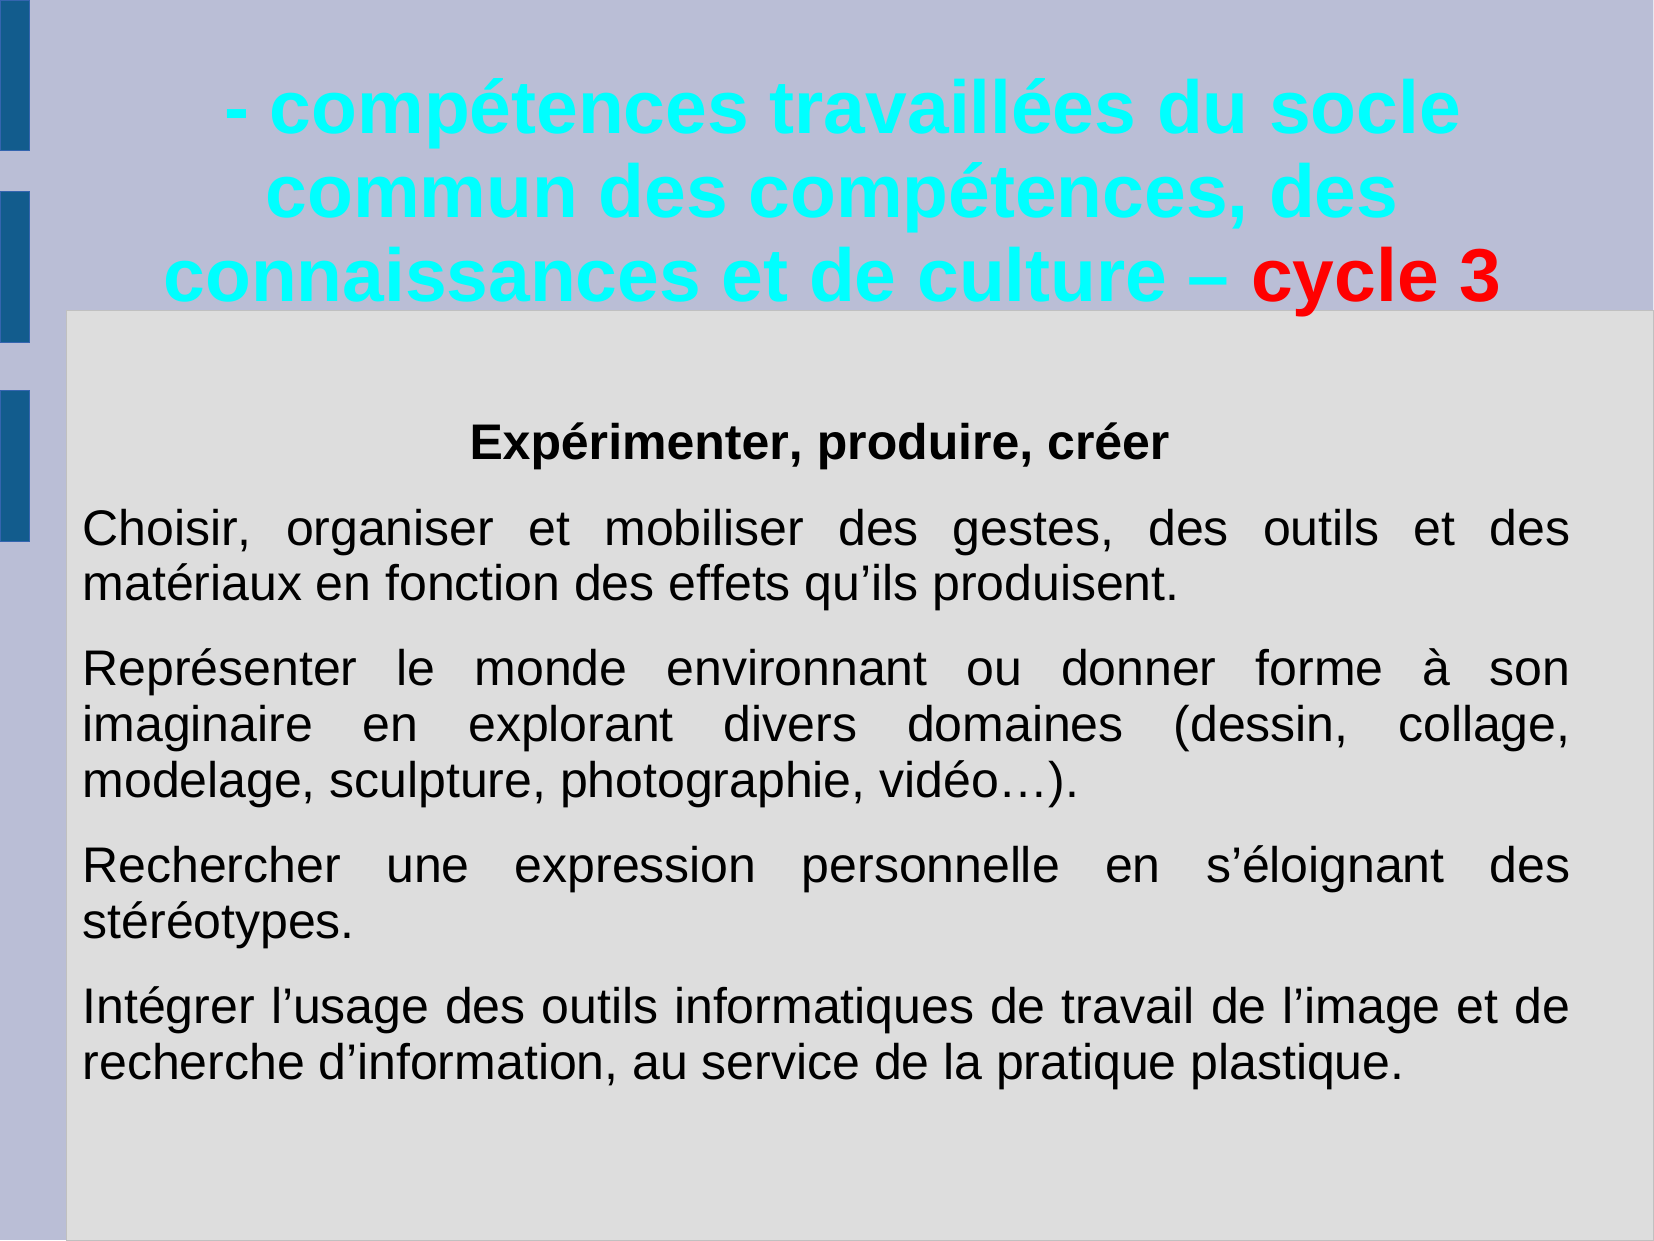

# - compétences travaillées du socle commun des compétences, des connaissances et de culture – cycle 3
Expérimenter, produire, créer
Choisir, organiser et mobiliser des gestes, des outils et des matériaux en fonction des effets qu’ils produisent.
Représenter le monde environnant ou donner forme à son imaginaire en explorant divers domaines (dessin, collage, modelage, sculpture, photographie, vidéo…).
Rechercher une expression personnelle en s’éloignant des stéréotypes.
Intégrer l’usage des outils informatiques de travail de l’image et de recherche d’information, au service de la pratique plastique.